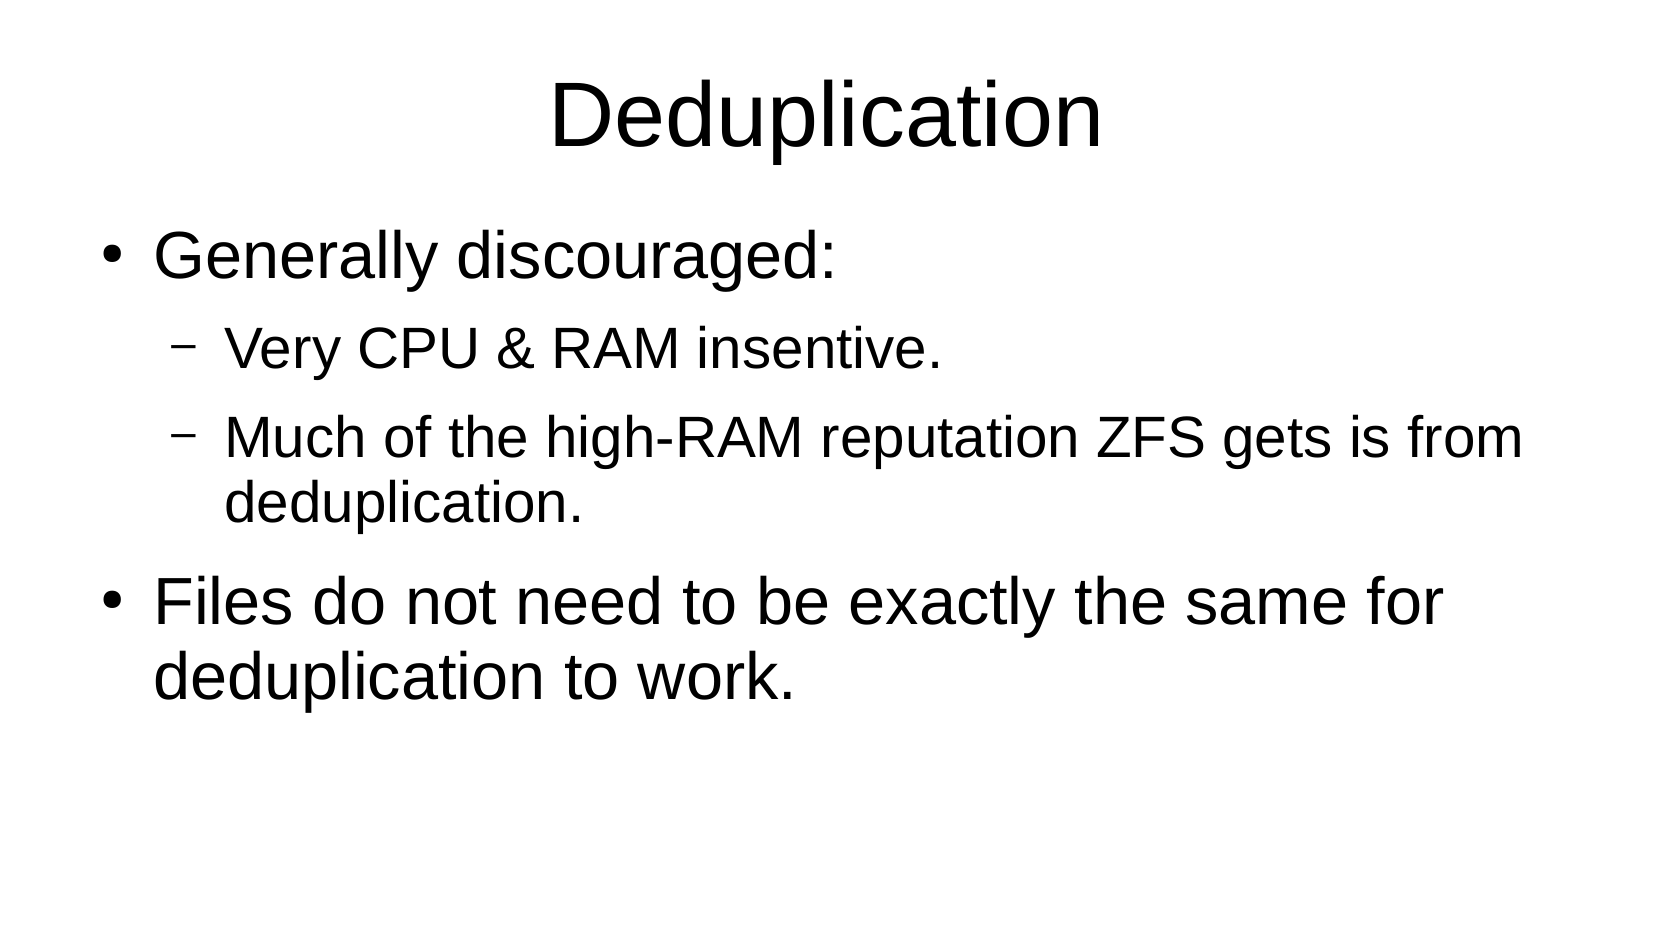

# Deduplication
Generally discouraged:
Very CPU & RAM insentive.
Much of the high-RAM reputation ZFS gets is from deduplication.
Files do not need to be exactly the same for deduplication to work.